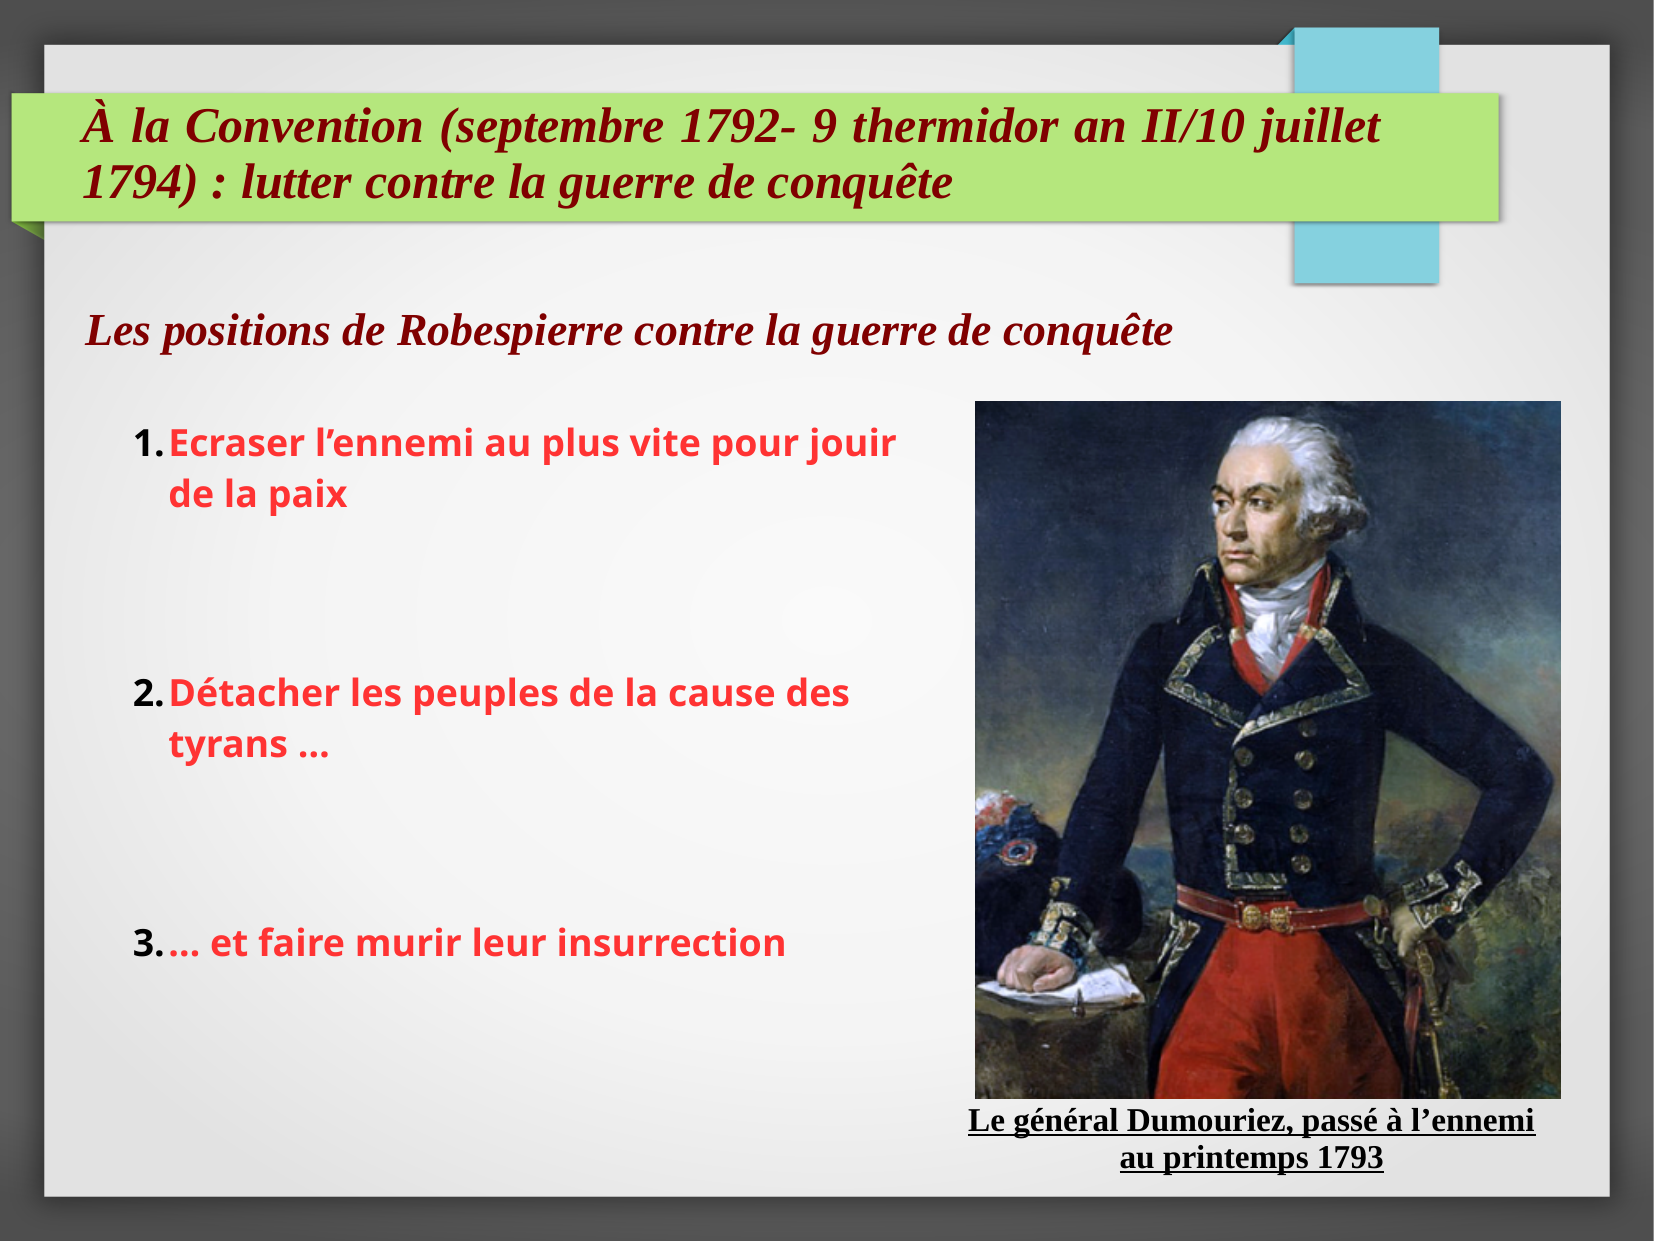

# À la Convention (septembre 1792- 9 thermidor an II/10 juillet 1794) : lutter contre la guerre de conquête
Les positions de Robespierre contre la guerre de conquête
Ecraser l’ennemi au plus vite pour jouir de la paix
Détacher les peuples de la cause des tyrans …
… et faire murir leur insurrection
Le général Dumouriez, passé à l’ennemi au printemps 1793